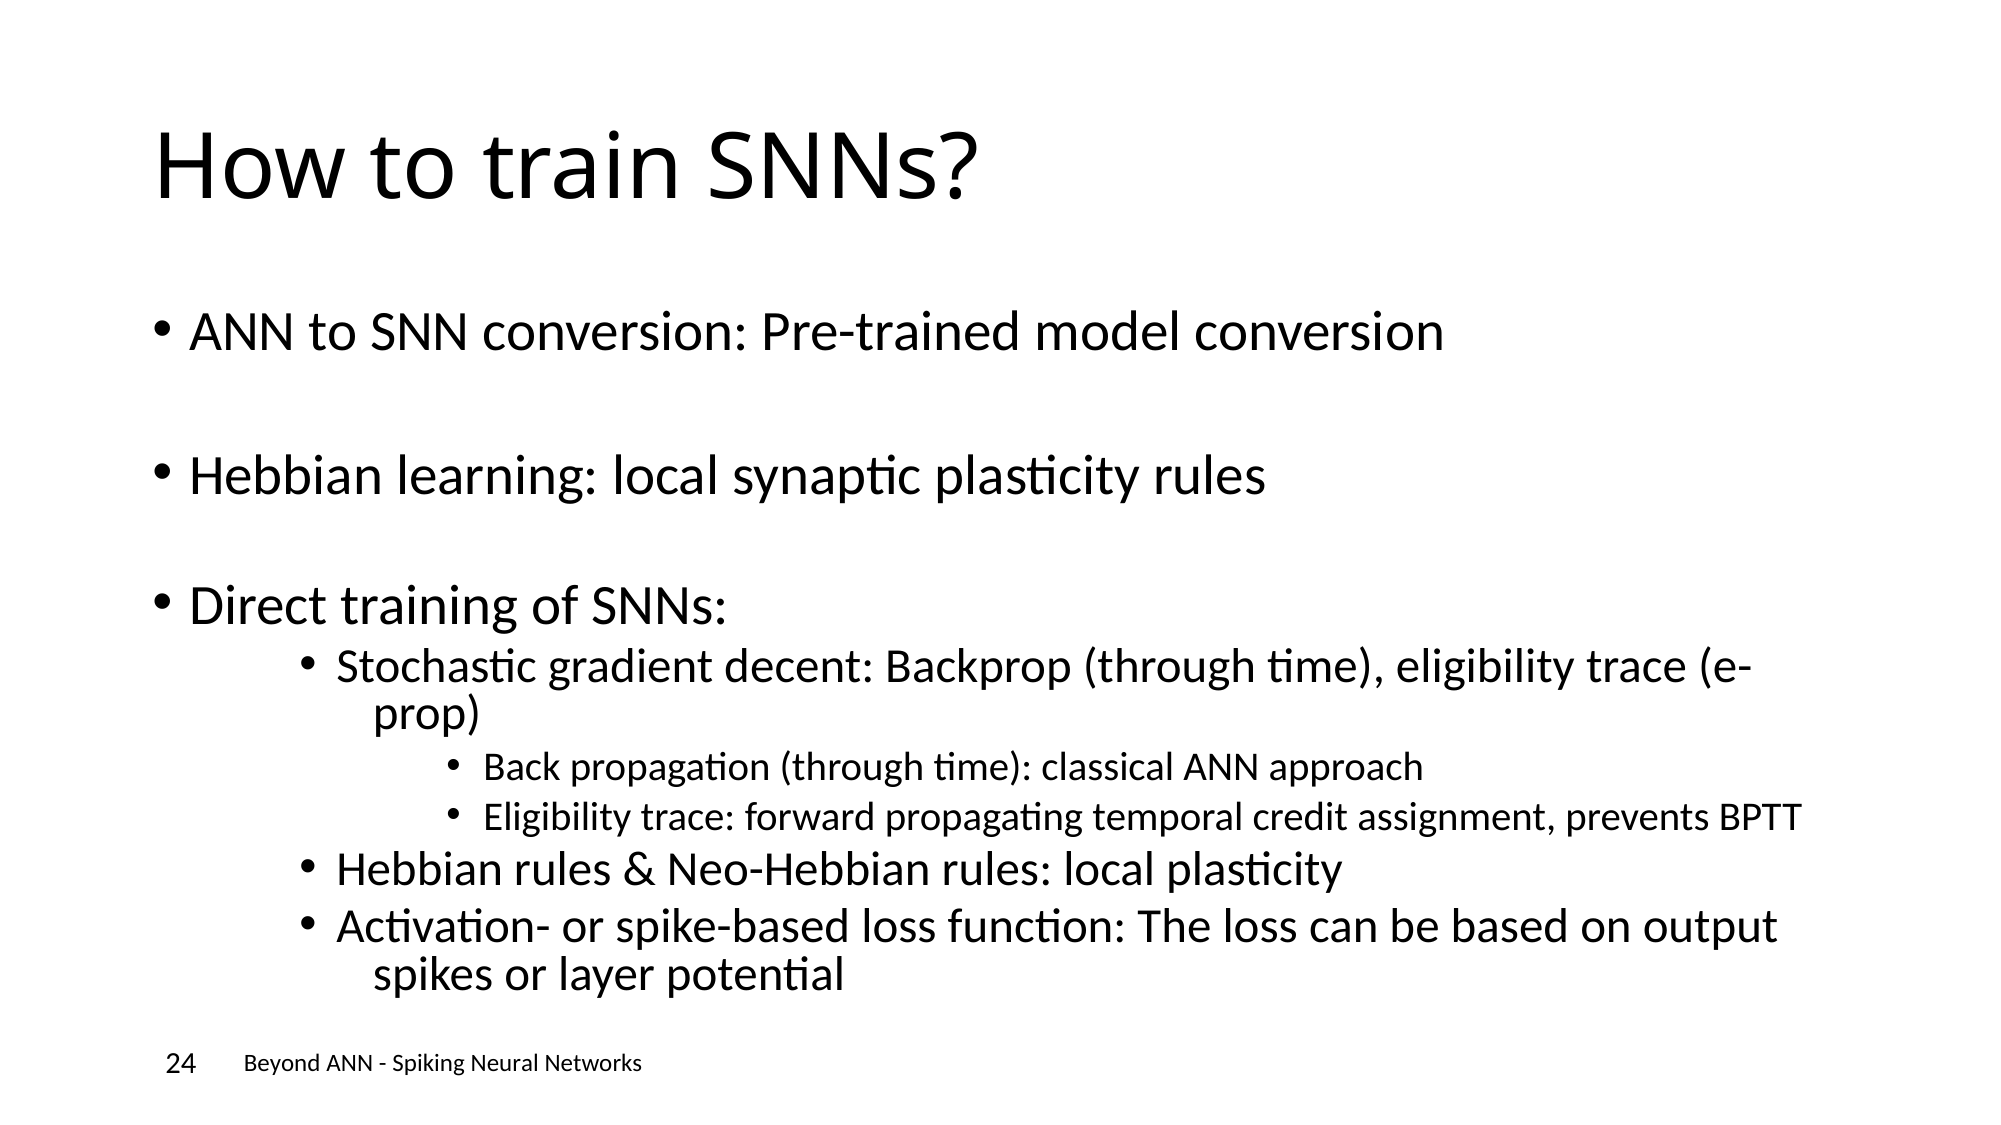

# How to train SNNs?
ANN to SNN conversion: Pre-trained model conversion
Hebbian learning: local synaptic plasticity rules
Direct training of SNNs:
Stochastic gradient decent: Backprop (through time), eligibility trace (e-prop)
Back propagation (through time): classical ANN approach
Eligibility trace: forward propagating temporal credit assignment, prevents BPTT
Hebbian rules & Neo-Hebbian rules: local plasticity
Activation- or spike-based loss function: The loss can be based on output spikes or layer potential
Beyond ANN - Spiking Neural Networks